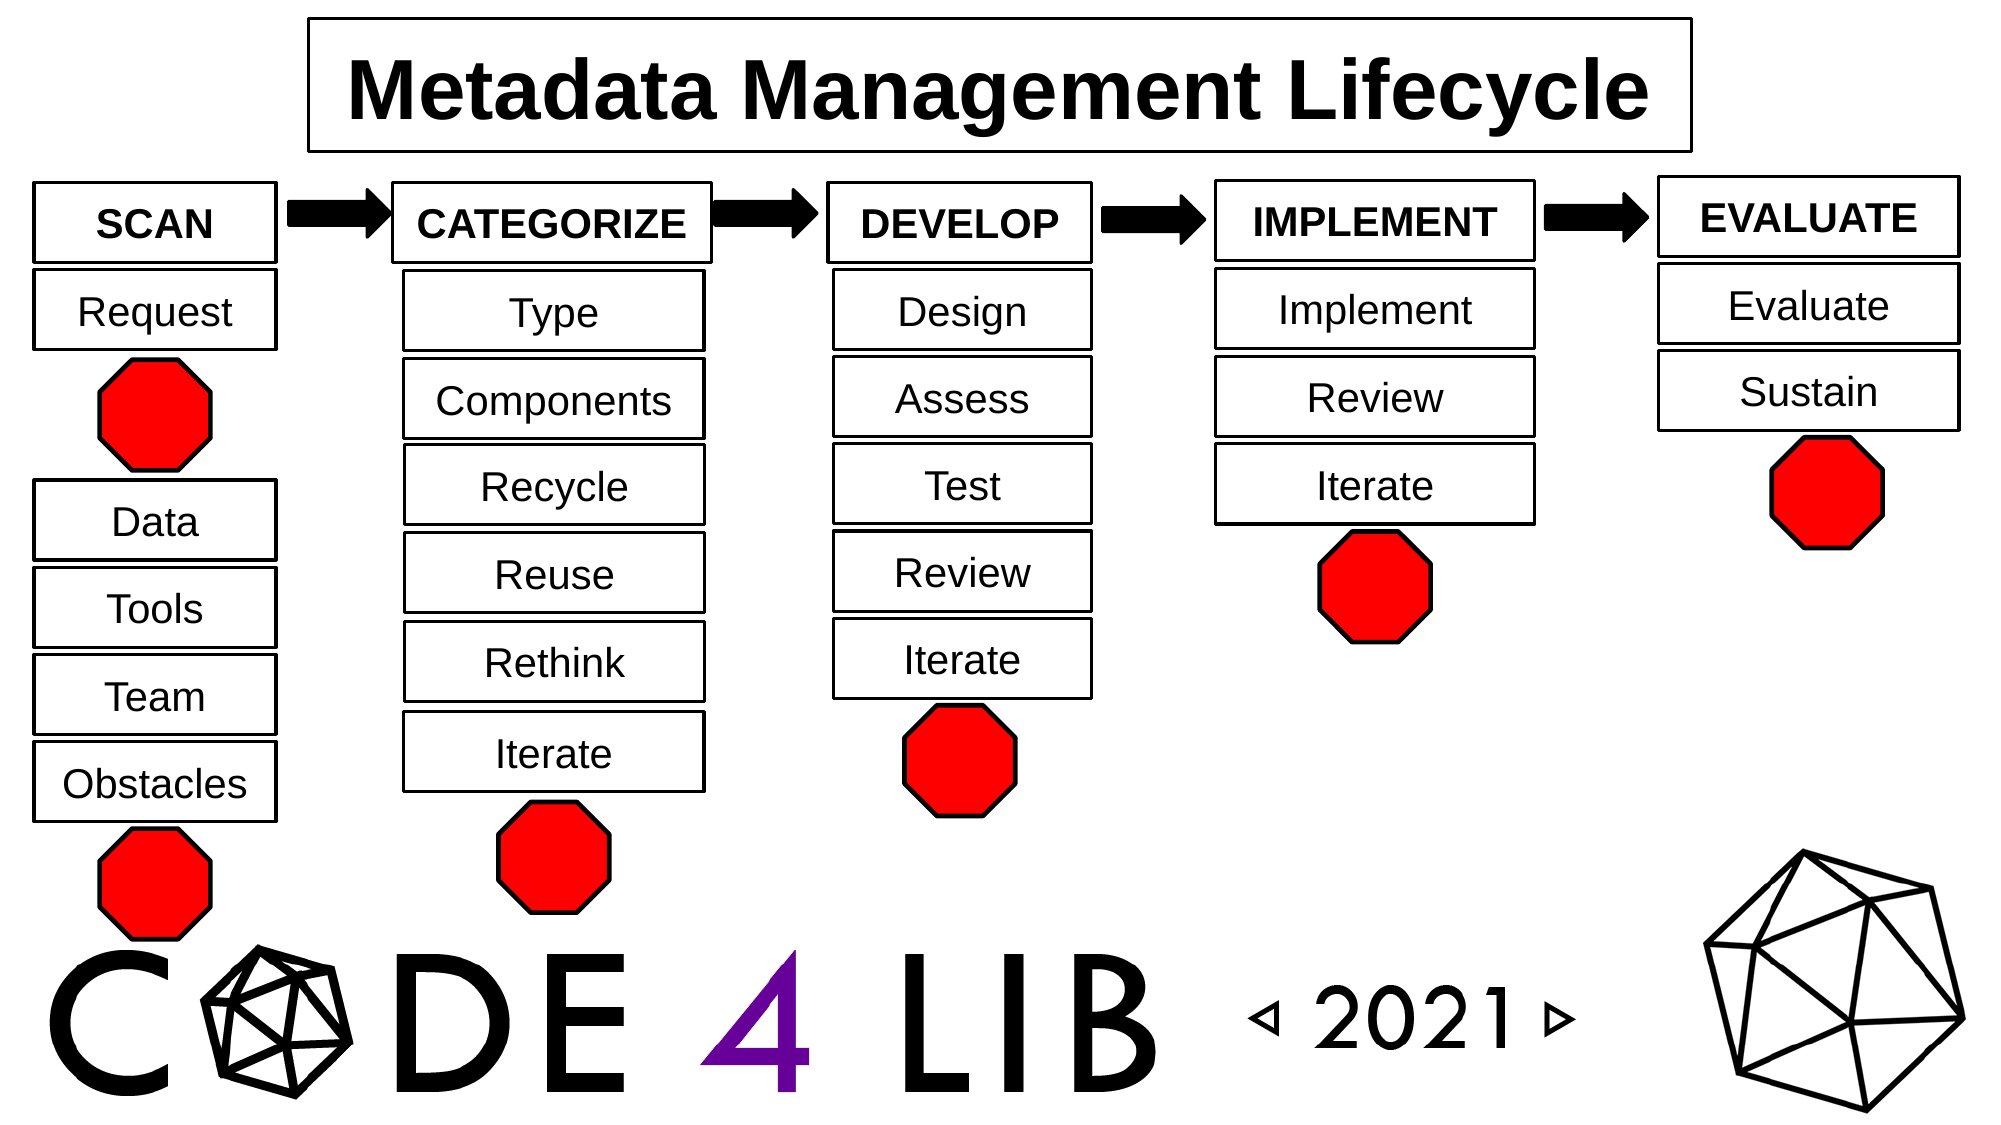

Metadata Management Lifecycle
EVALUATE
IMPLEMENT
SCAN
CATEGORIZE
DEVELOP
Evaluate
Implement
Request
Design
Type
Sustain
Review
Assess
Components
Test
Iterate
Recycle
Data
Review
Reuse
Tools
Iterate
Rethink
Team
Iterate
Obstacles